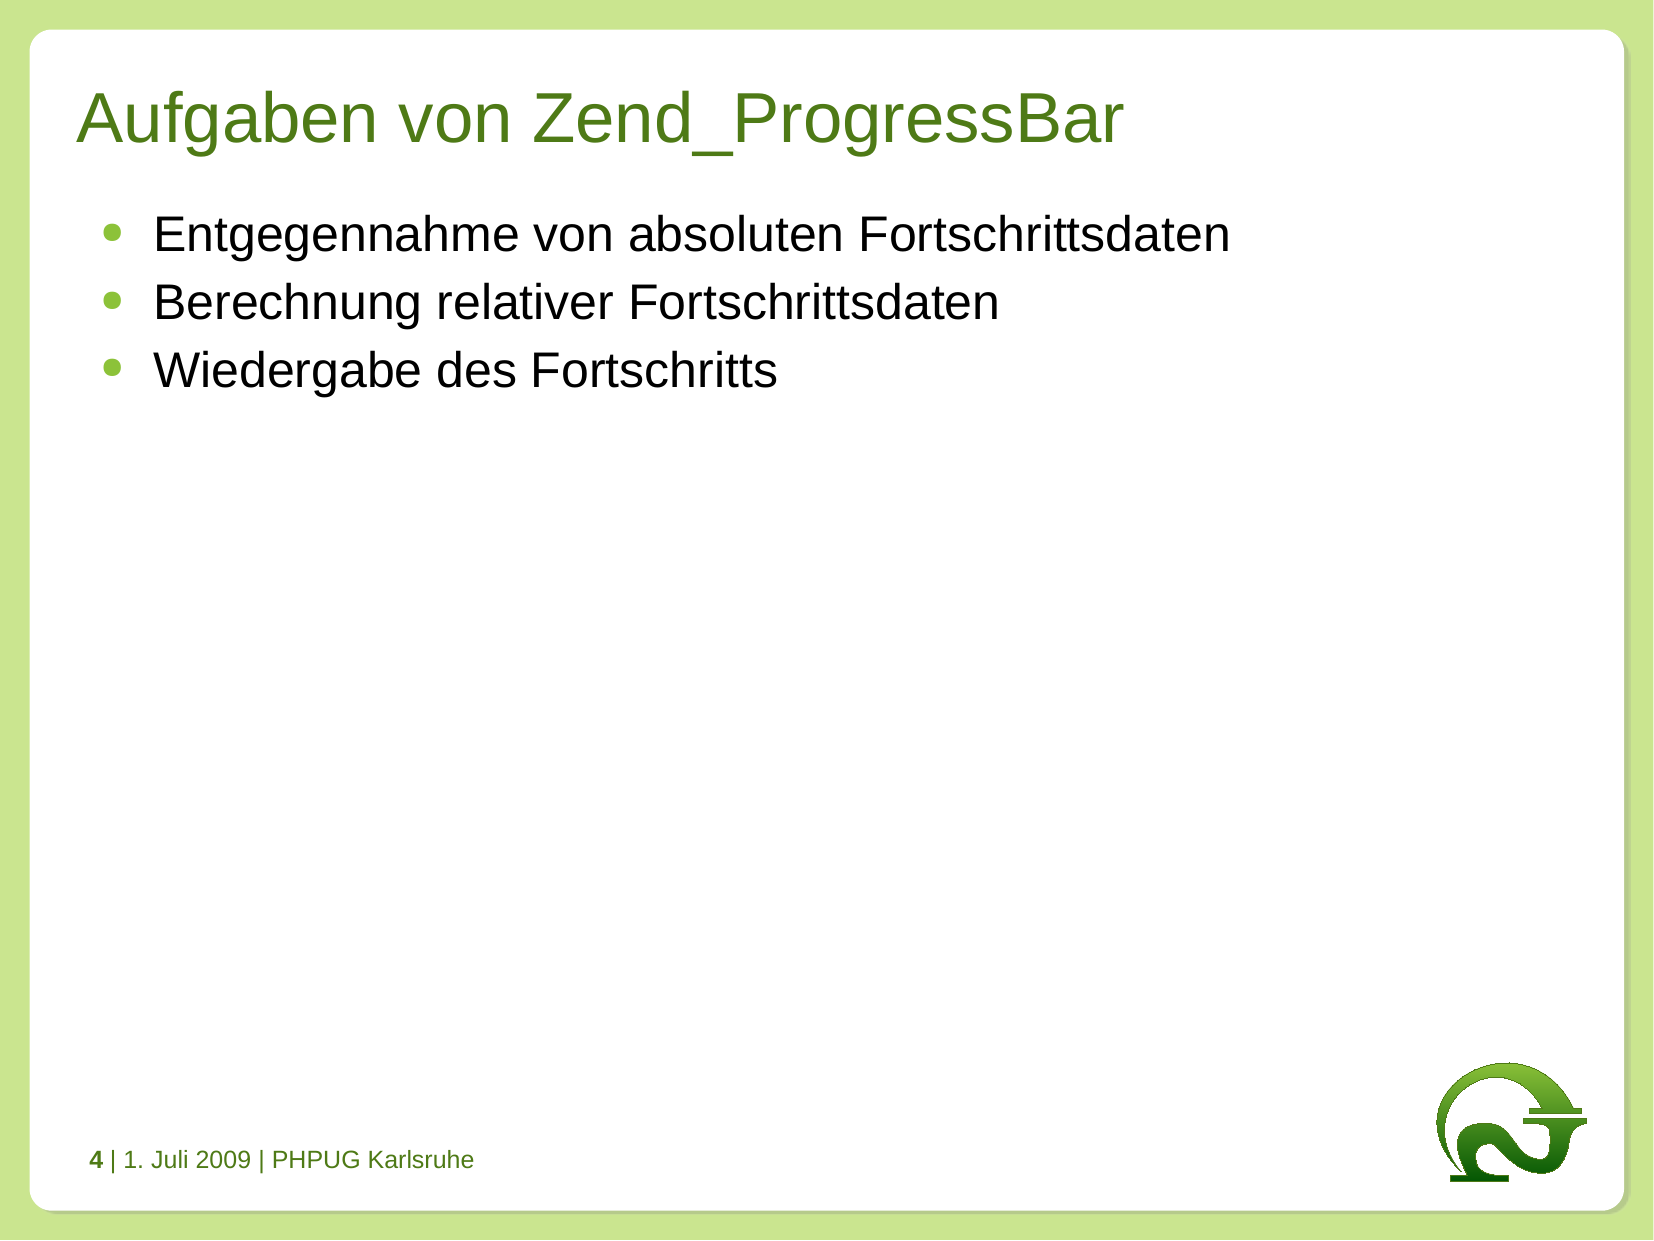

# Aufgaben von Zend_ProgressBar
Entgegennahme von absoluten Fortschrittsdaten
Berechnung relativer Fortschrittsdaten
Wiedergabe des Fortschritts